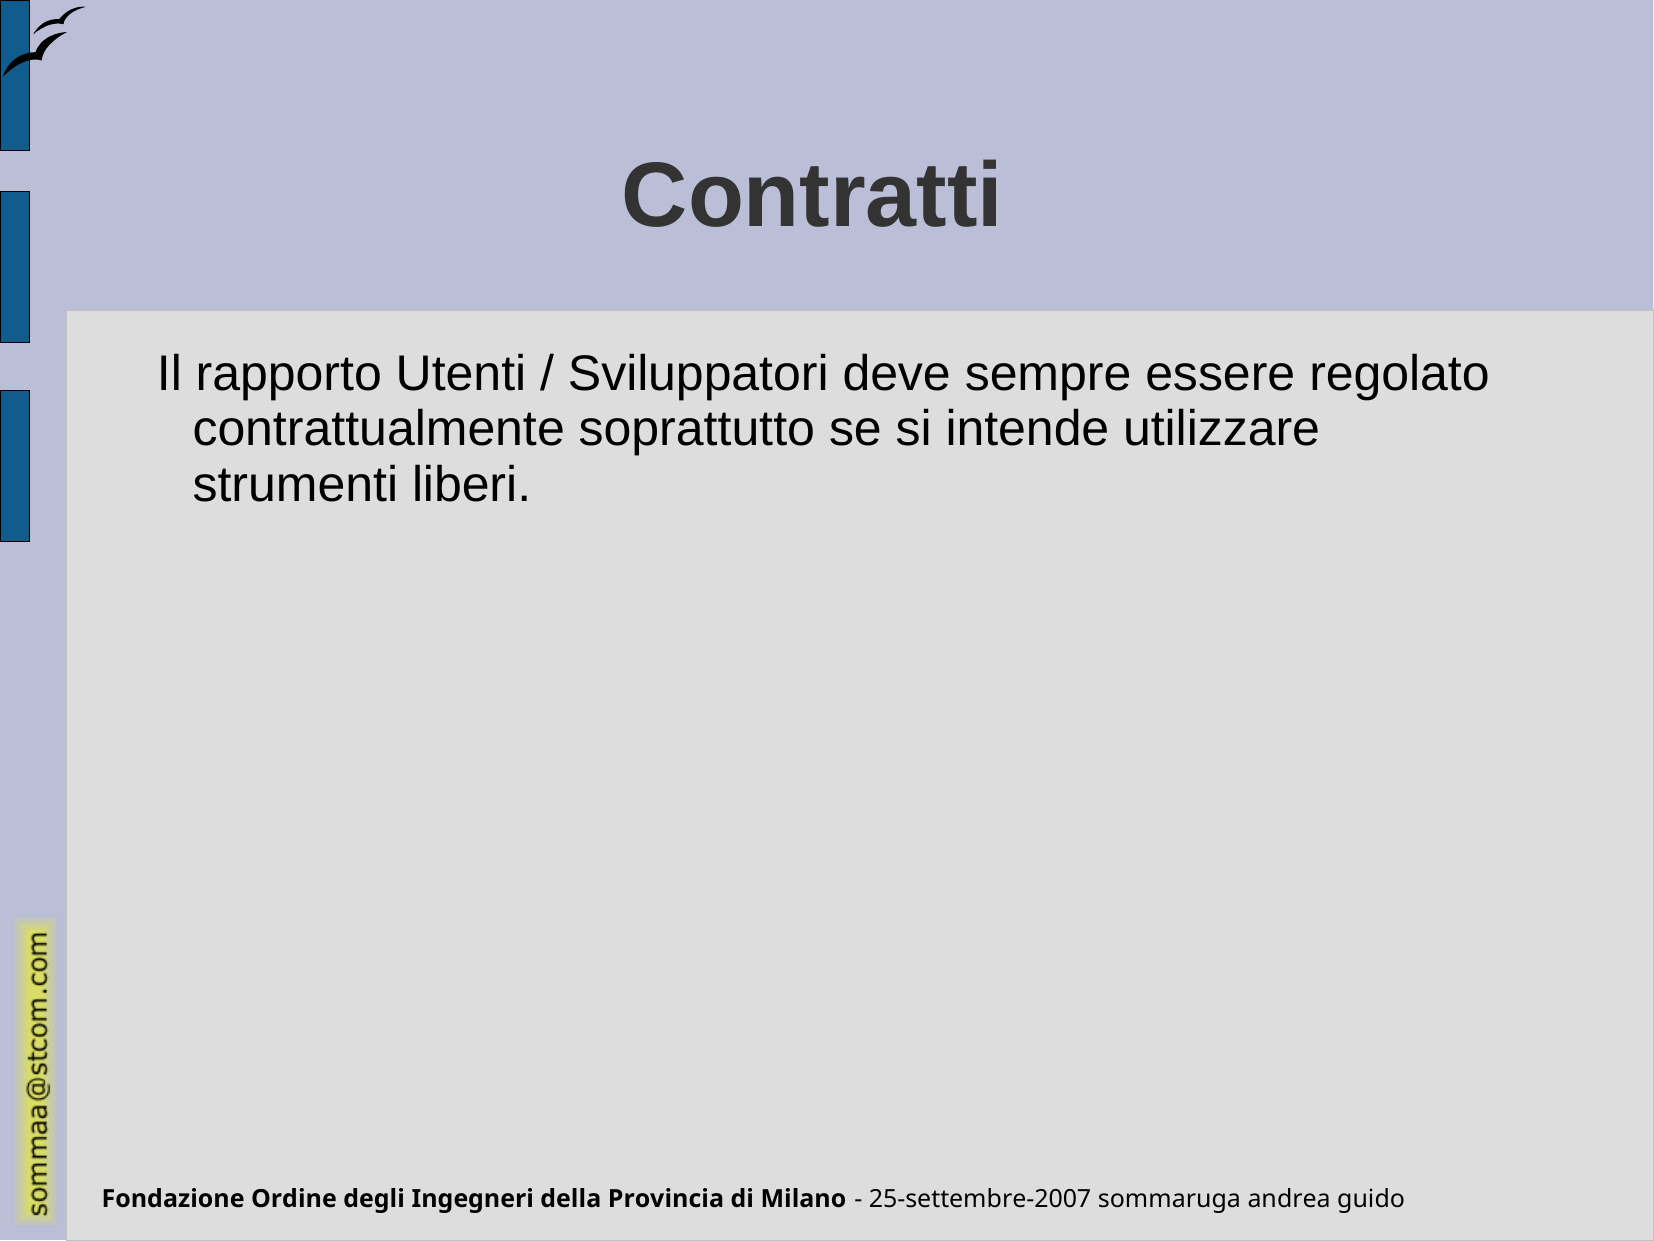

# Contratti
Il rapporto Utenti / Sviluppatori deve sempre essere regolato contrattualmente soprattutto se si intende utilizzare strumenti liberi.